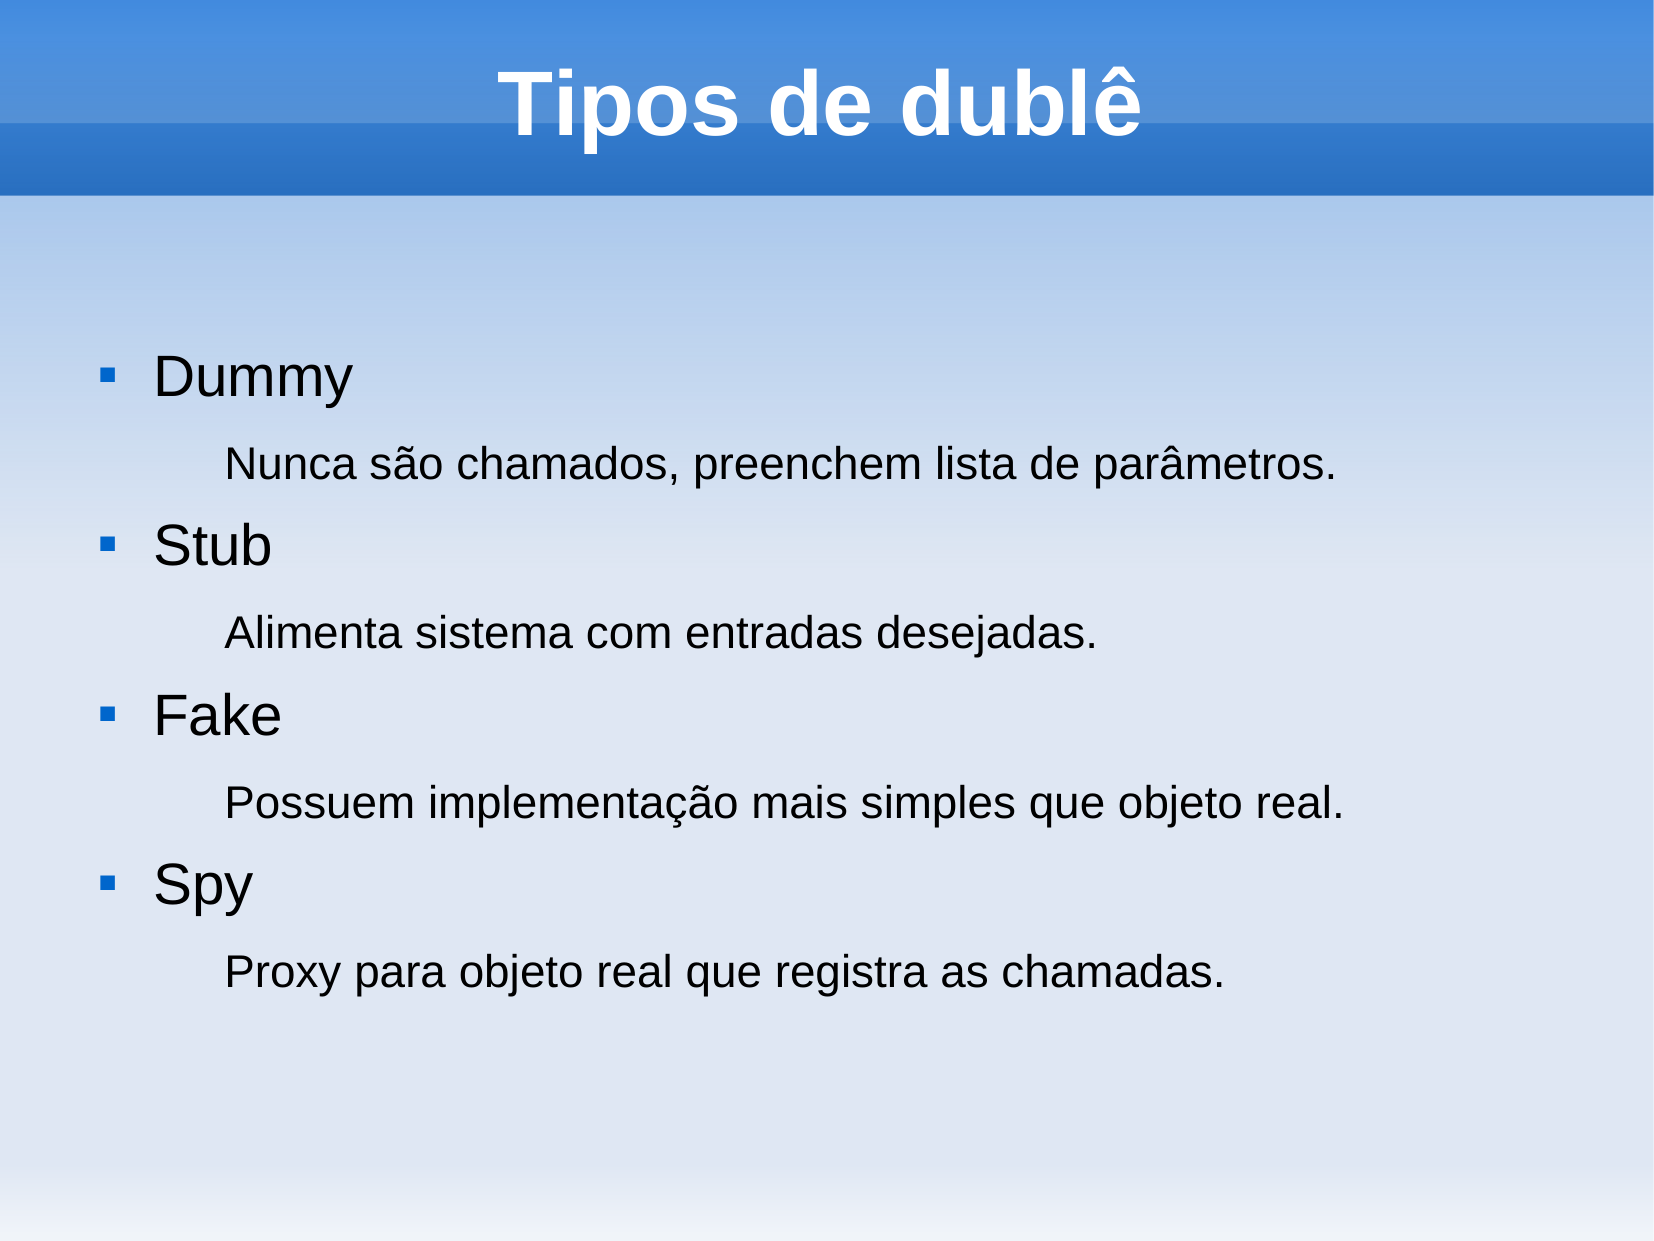

# Tipos de dublê
Dummy
Nunca são chamados, preenchem lista de parâmetros.
Stub
Alimenta sistema com entradas desejadas.
Fake
Possuem implementação mais simples que objeto real.
Spy
Proxy para objeto real que registra as chamadas.